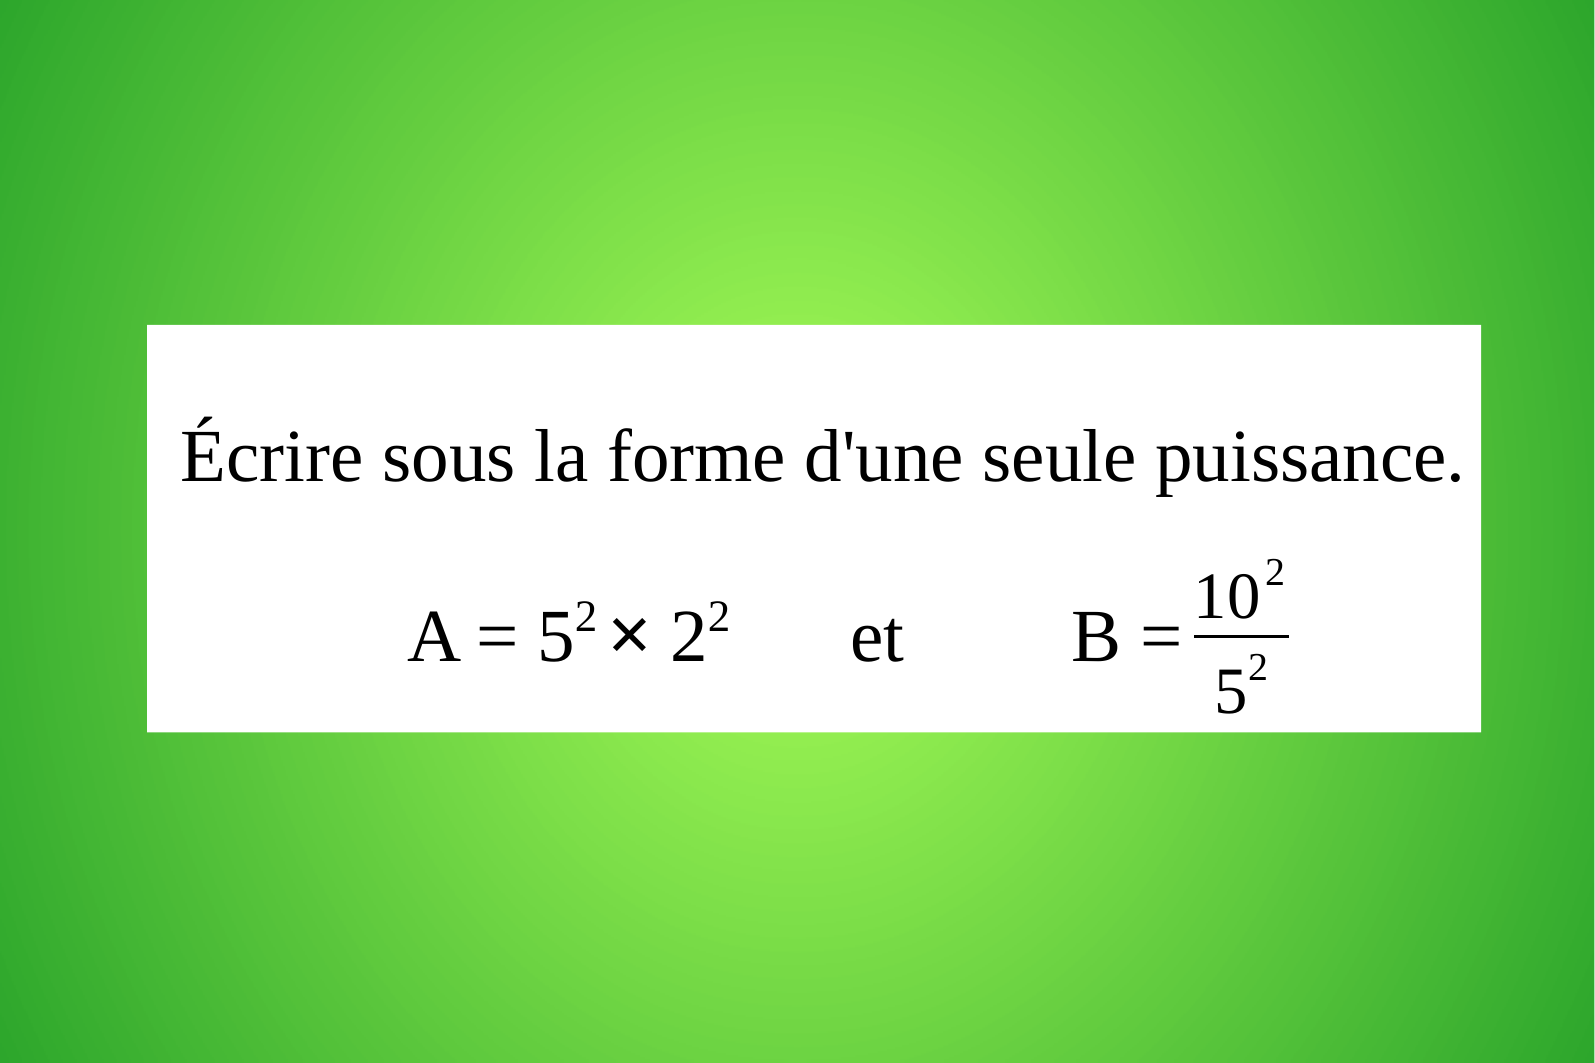

Écrire sous la forme d'une seule puissance.
A = 52 × 22 		et			B =